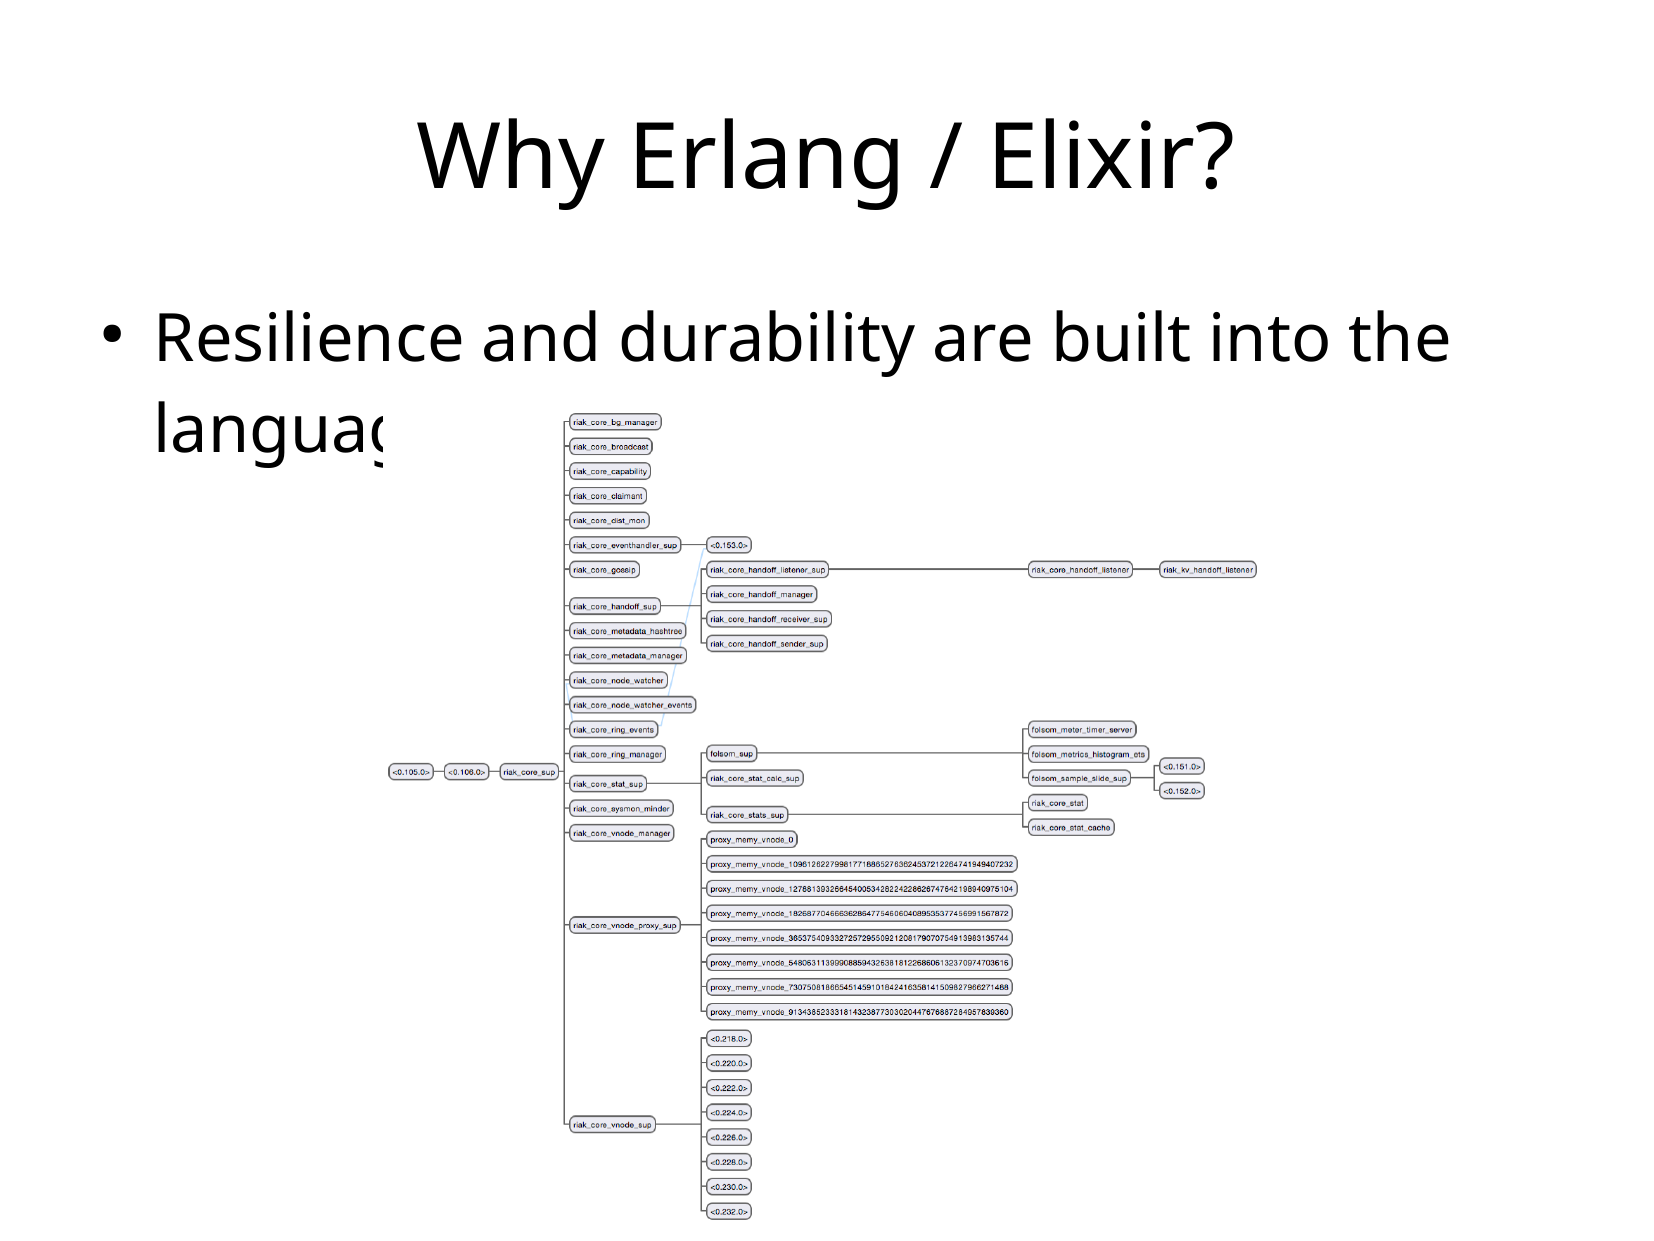

# Why Erlang / Elixir?
Resilience and durability are built into the language